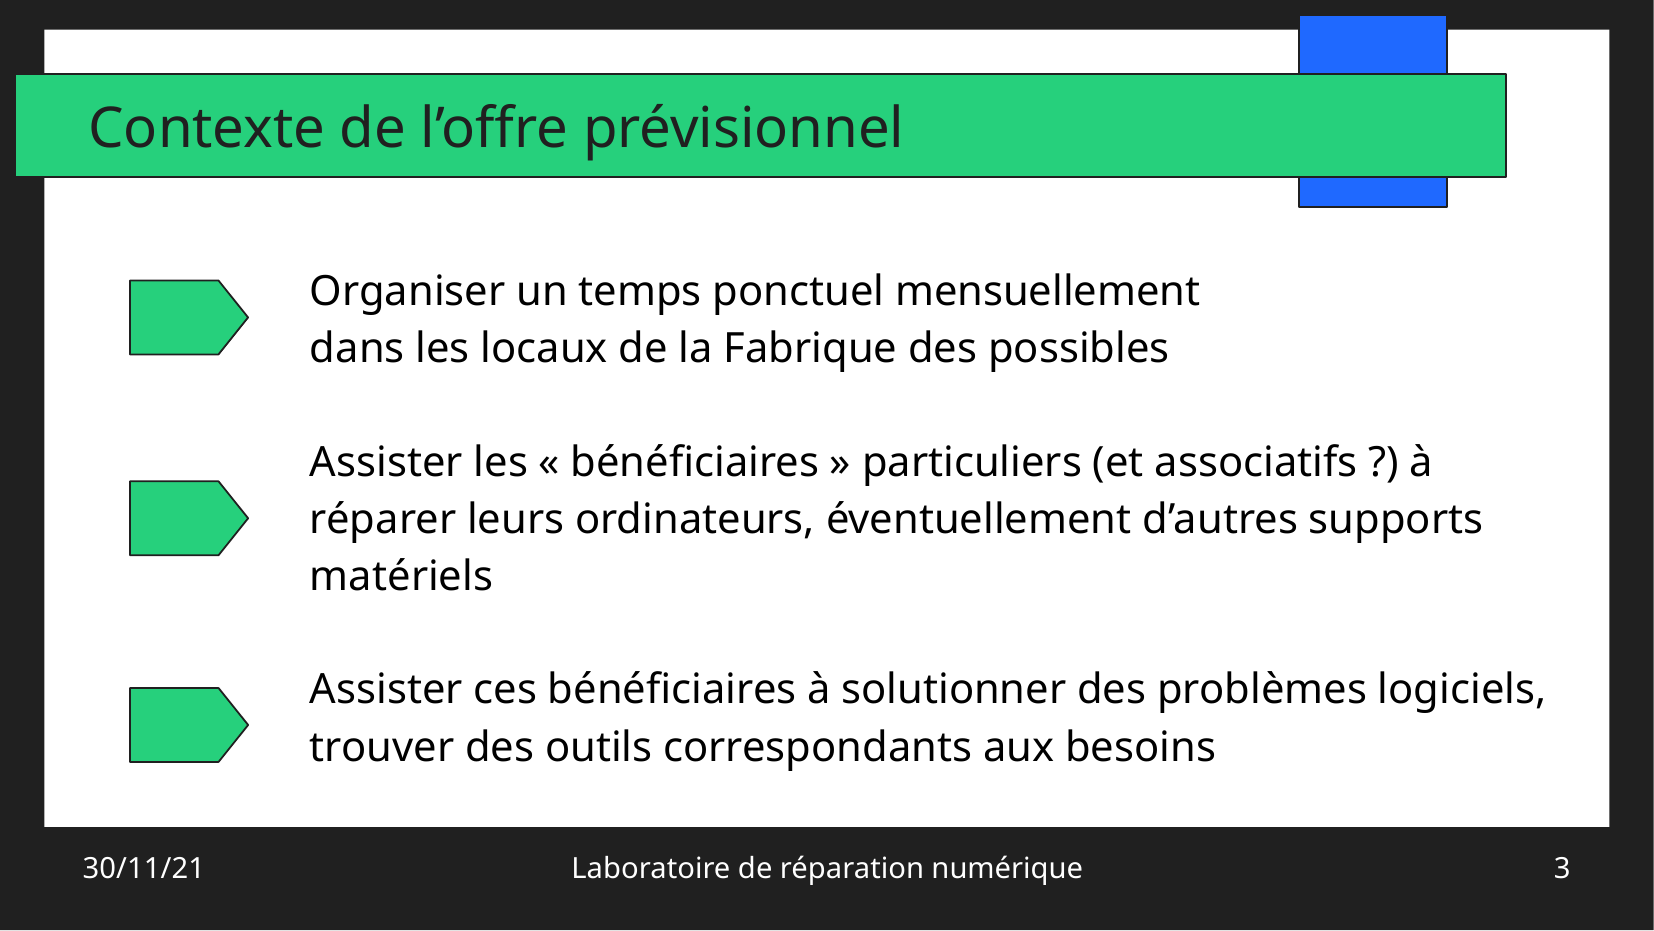

# Contexte de l’offre prévisionnel
			Organiser un temps ponctuel mensuellement
			dans les locaux de la Fabrique des possibles
			Assister les « bénéficiaires » particuliers (et associatifs ?) à
			réparer leurs ordinateurs, éventuellement d’autres supports
			matériels
			Assister ces bénéficiaires à solutionner des problèmes logiciels,
			trouver des outils correspondants aux besoins
30/11/21
Laboratoire de réparation numérique
3